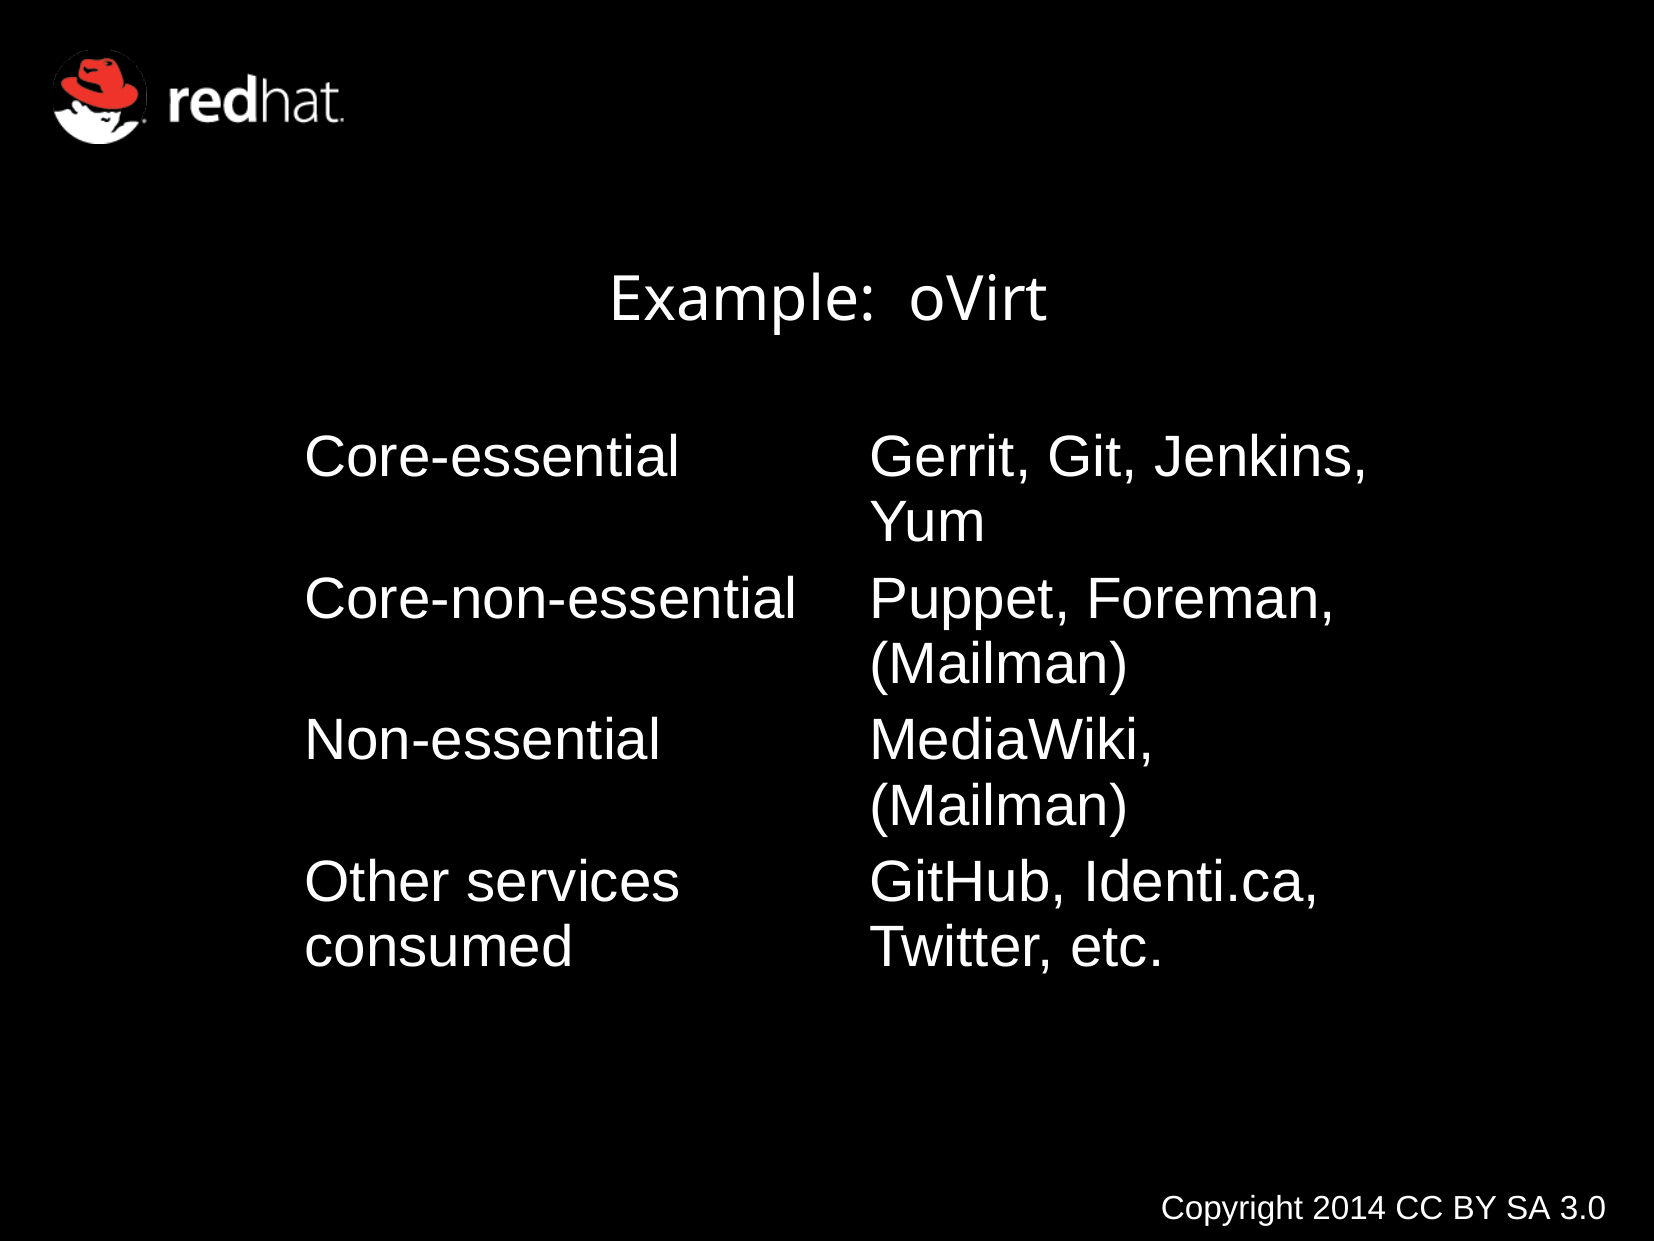

Example: oVirt
| Core-essential | Gerrit, Git, Jenkins, Yum |
| --- | --- |
| Core-non-essential | Puppet, Foreman, (Mailman) |
| Non-essential | MediaWiki, (Mailman) |
| Other services consumed | GitHub, Identi.ca, Twitter, etc. |